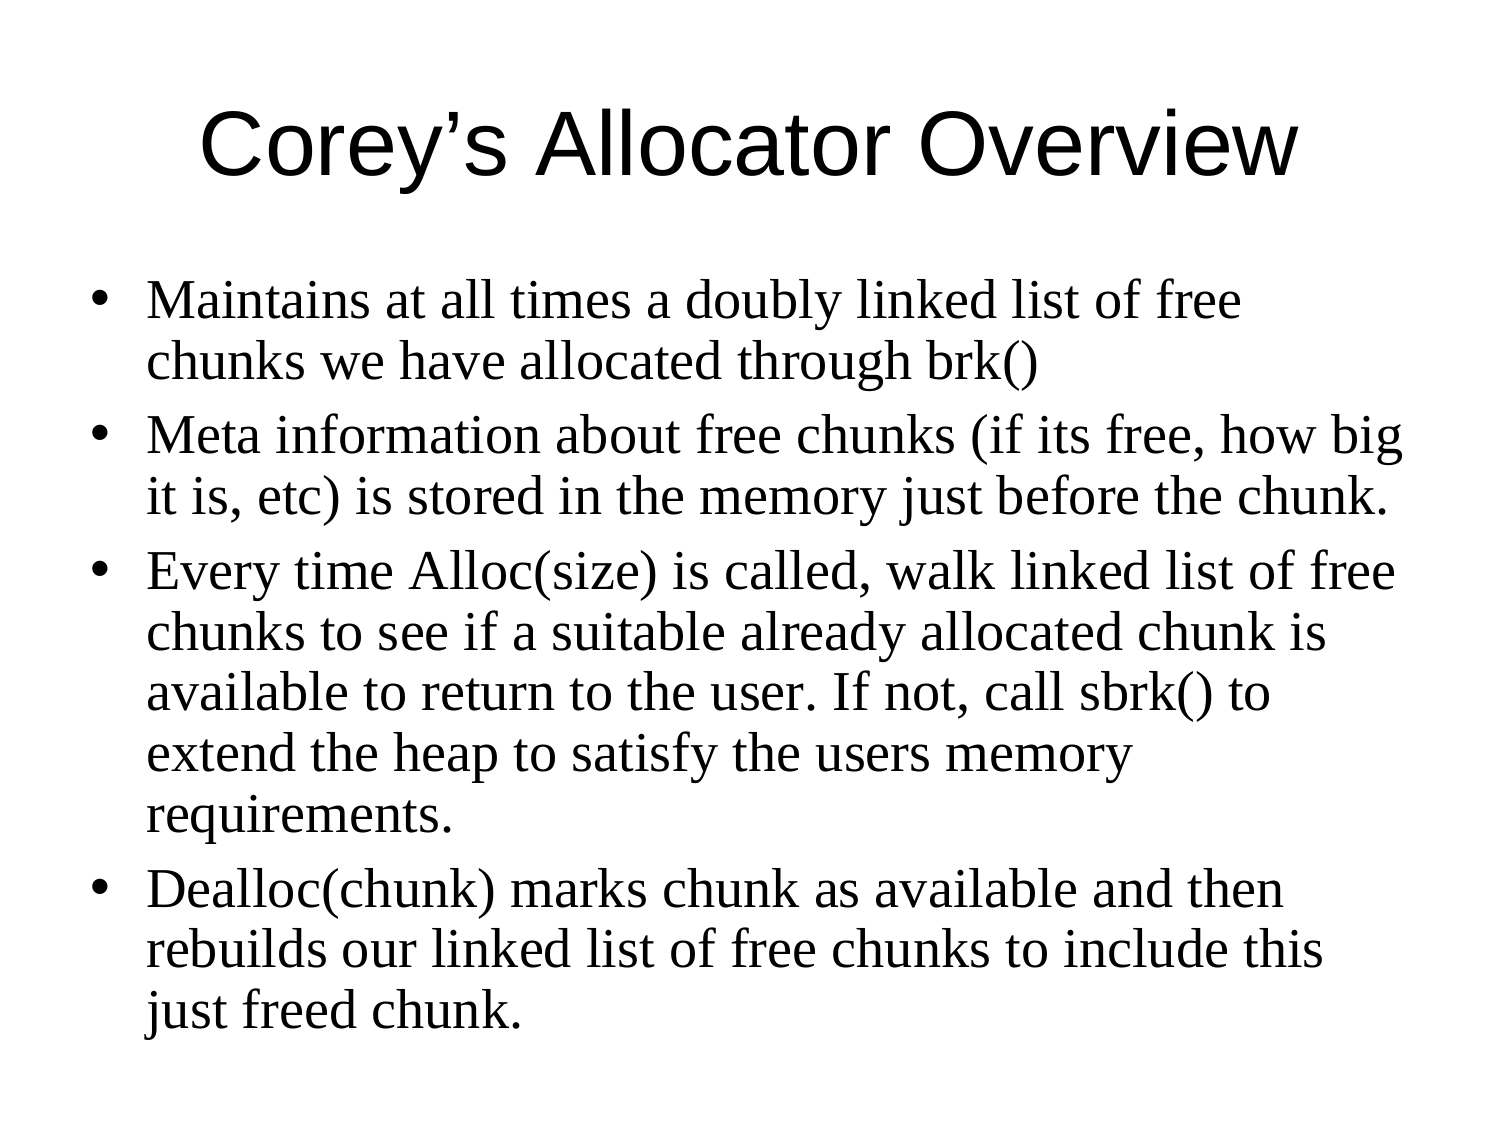

# Corey’s Allocator Overview
Maintains at all times a doubly linked list of free chunks we have allocated through brk()
Meta information about free chunks (if its free, how big it is, etc) is stored in the memory just before the chunk.
Every time Alloc(size) is called, walk linked list of free chunks to see if a suitable already allocated chunk is available to return to the user. If not, call sbrk() to extend the heap to satisfy the users memory requirements.
Dealloc(chunk) marks chunk as available and then rebuilds our linked list of free chunks to include this just freed chunk.